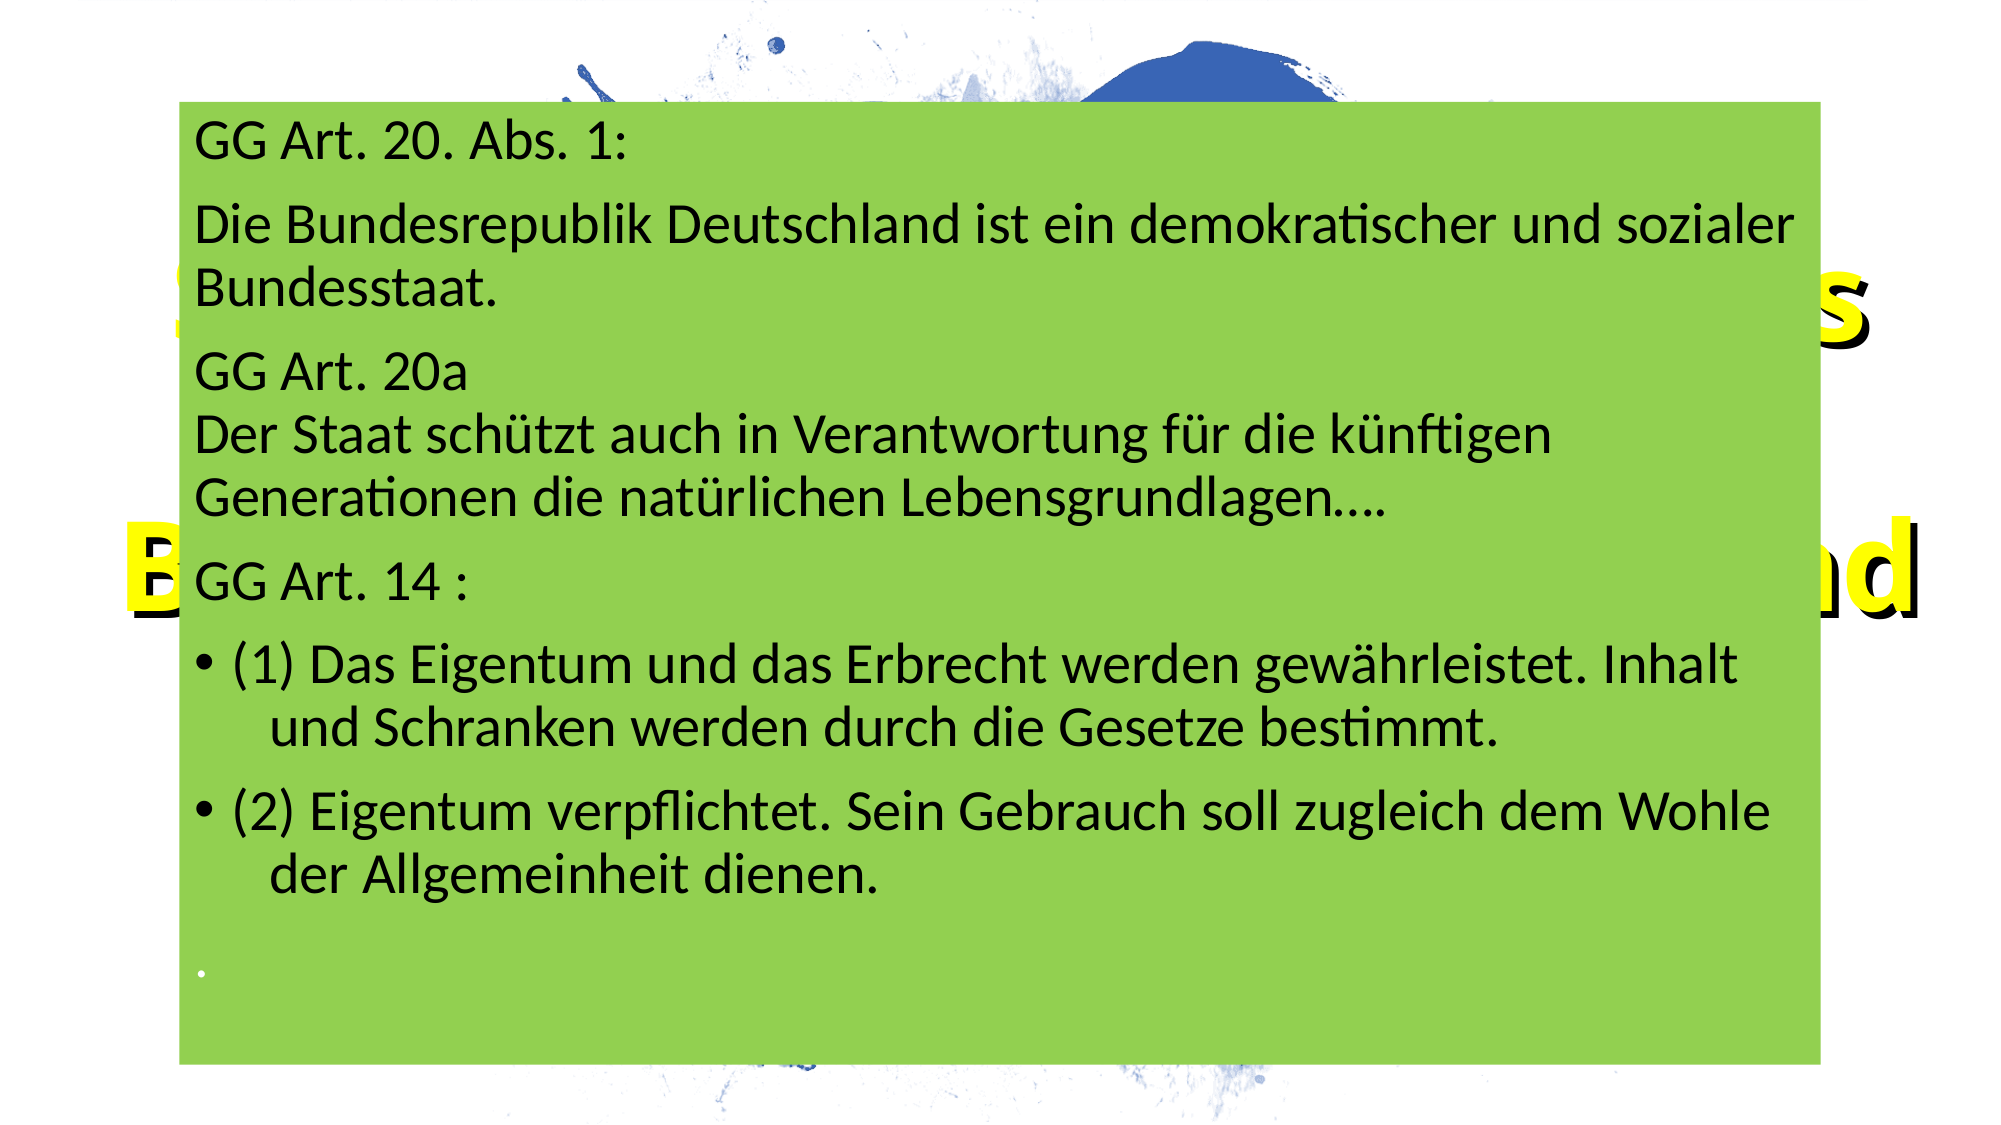

GG Art. 20. Abs. 1:
Die Bundesrepublik Deutschland ist ein demokratischer und sozialer Bundesstaat.
GG Art. 20a
Der Staat schützt auch in Verantwortung für die künftigen Generationen die natürlichen Lebensgrundlagen….
GG Art. 14 :
(1) Das Eigentum und das Erbrecht werden gewährleistet. Inhalt und Schranken werden durch die Gesetze bestimmt.
(2) Eigentum verpflichtet. Sein Gebrauch soll zugleich dem Wohle der Allgemeinheit dienen.
.
Soziale Marktwirtschaft als Wirtschaftsordnung der Bundesrepublik Deutschland